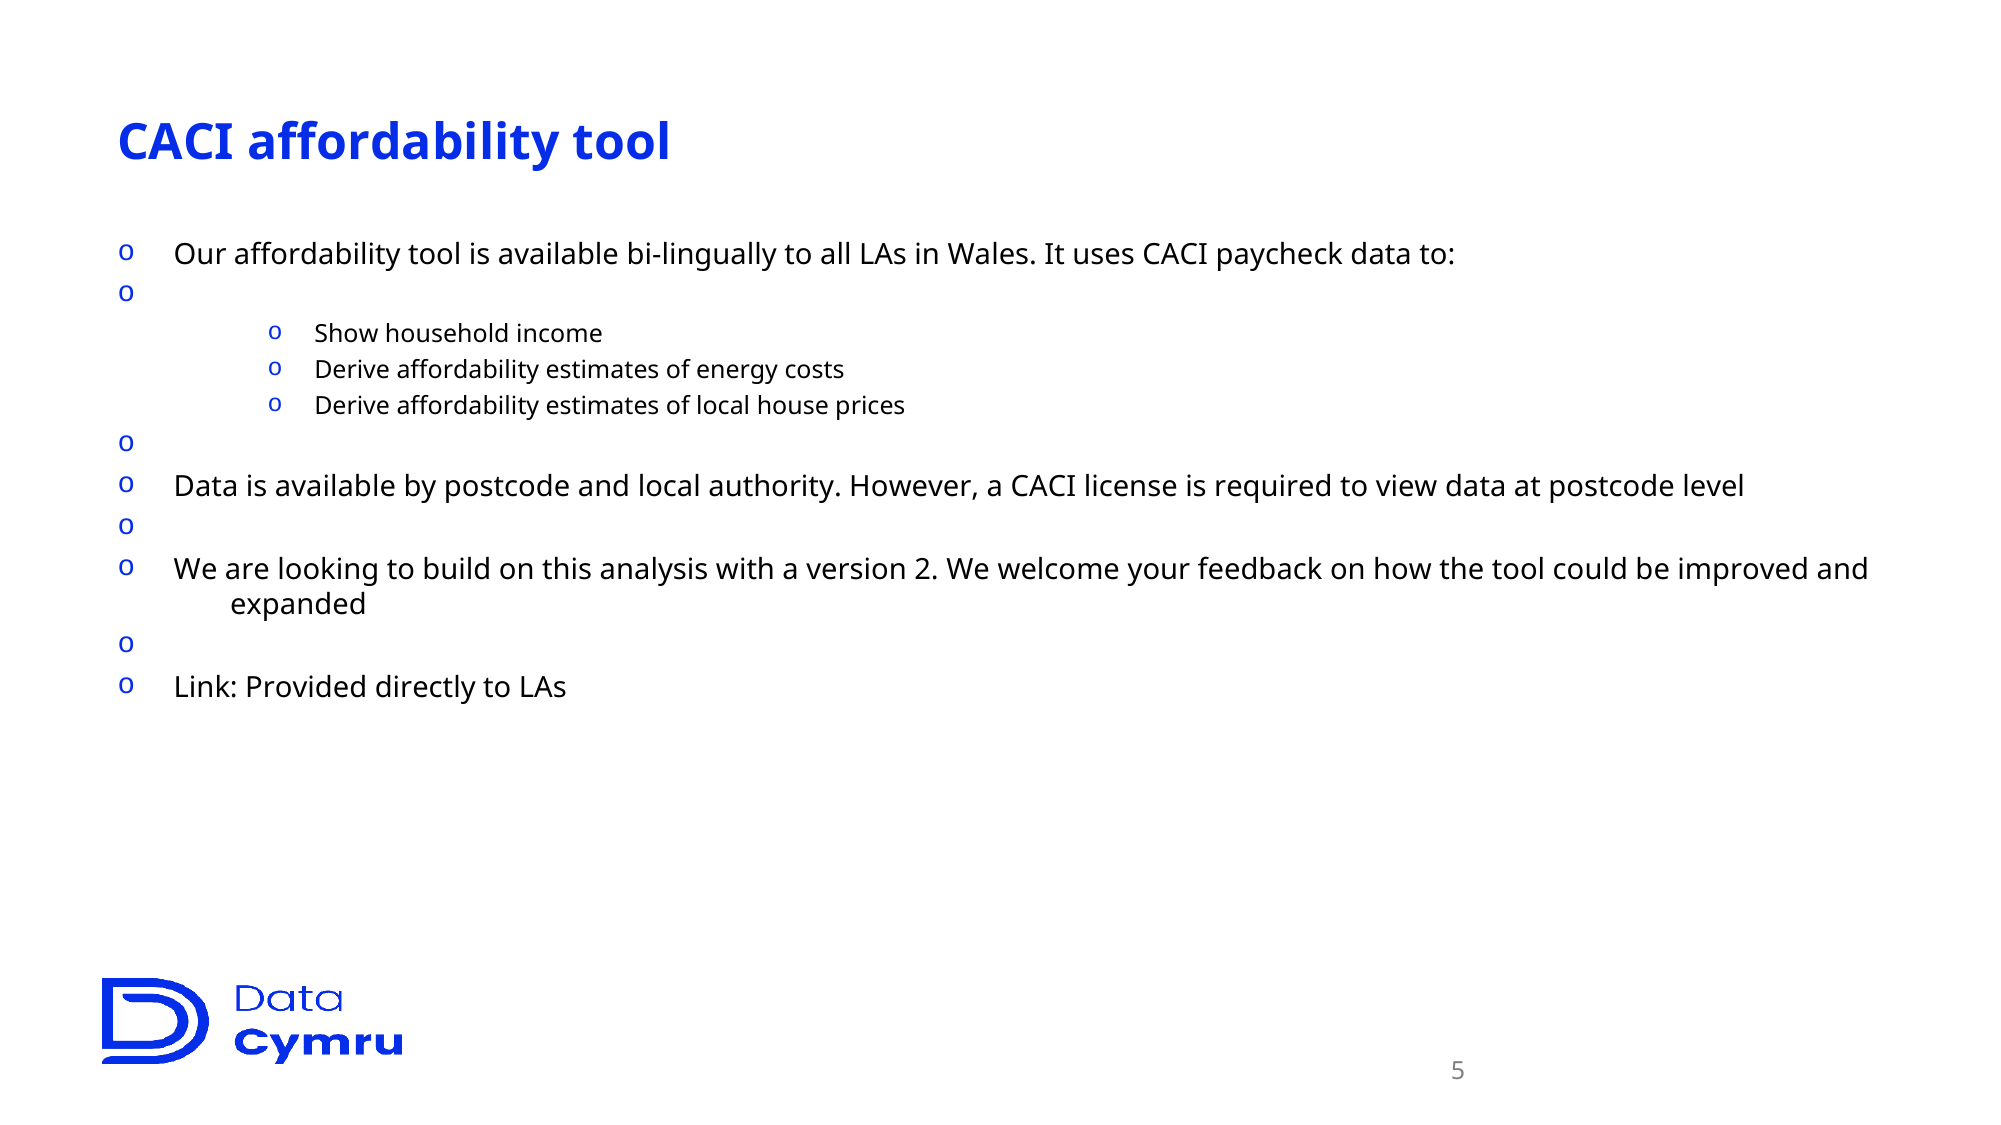

# CACI affordability tool
Our affordability tool is available bi-lingually to all LAs in Wales. It uses CACI paycheck data to:
Show household income
Derive affordability estimates of energy costs
Derive affordability estimates of local house prices
Data is available by postcode and local authority. However, a CACI license is required to view data at postcode level
We are looking to build on this analysis with a version 2. We welcome your feedback on how the tool could be improved and expanded
Link: Provided directly to LAs